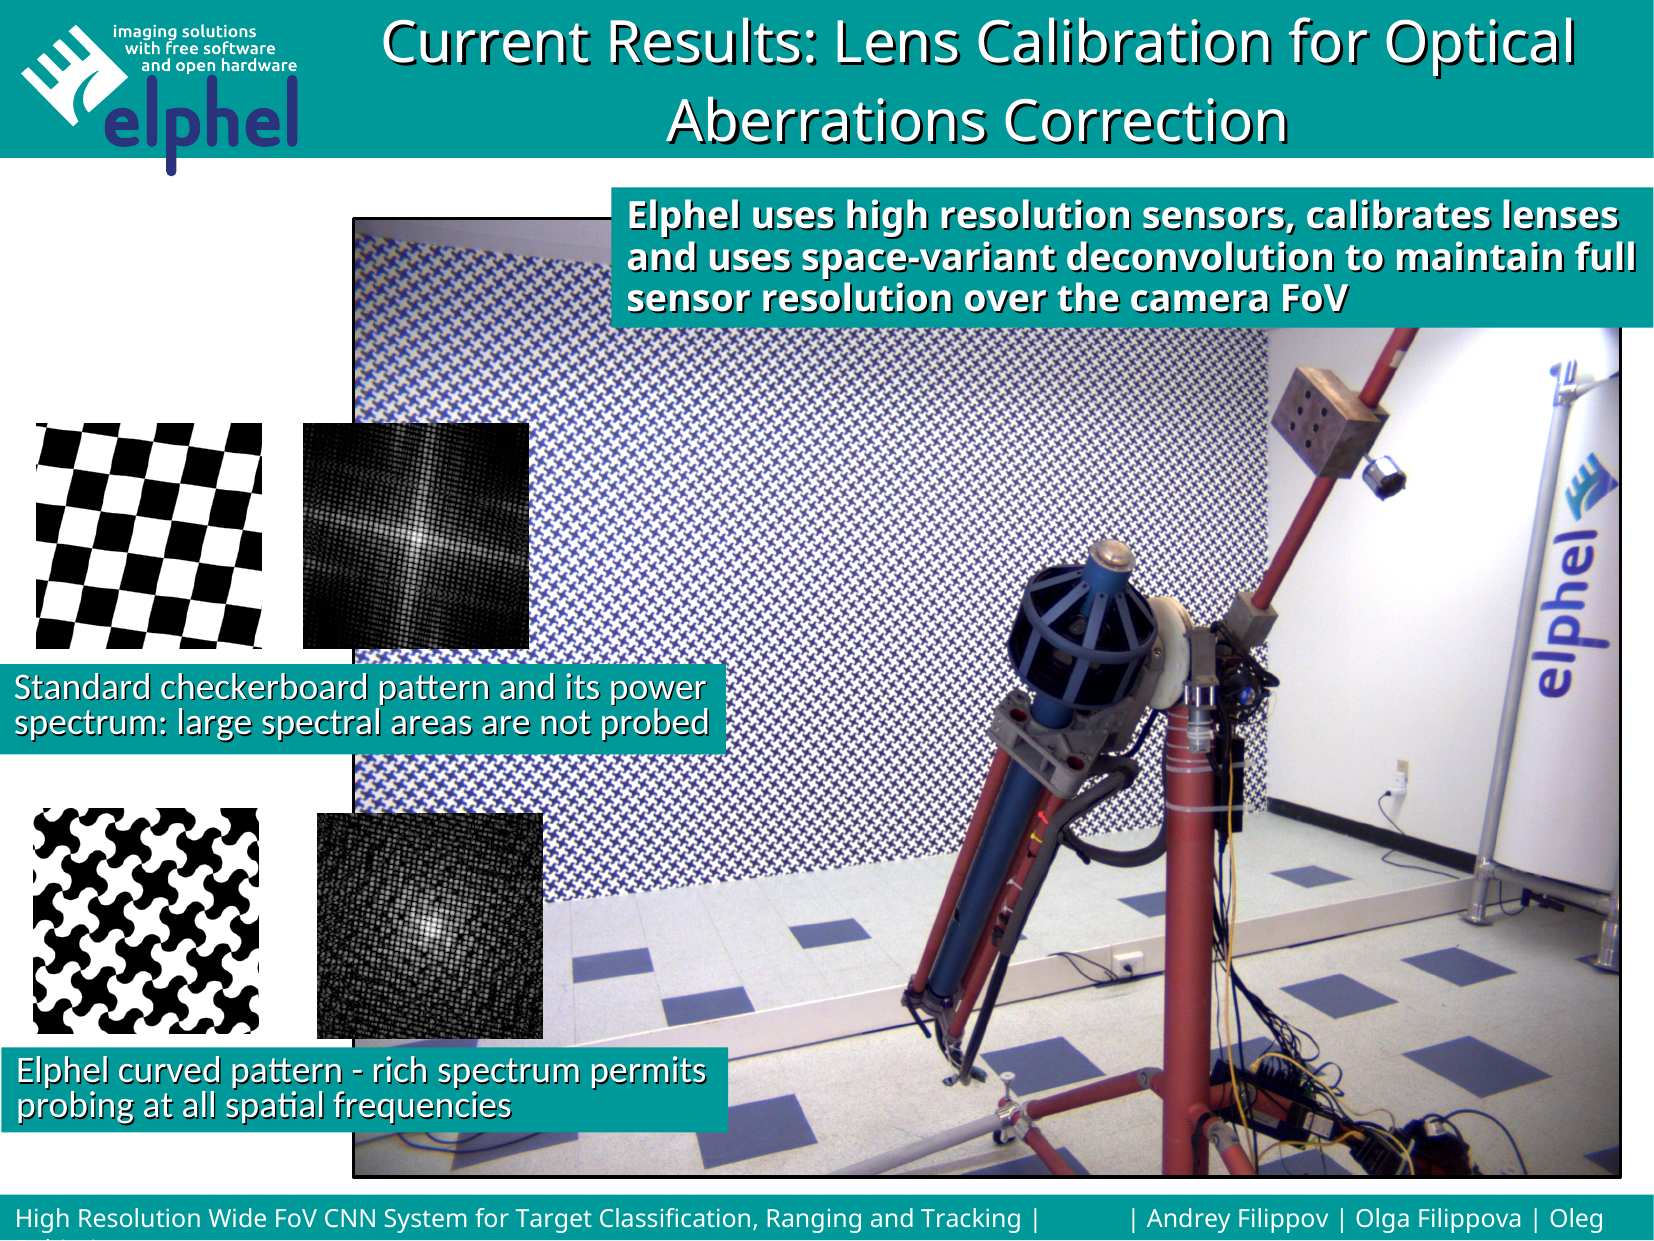

# Current Results: Lens Calibration for Optical Aberrations Correction
Elphel uses high resolution sensors, calibrates lenses and uses space-variant deconvolution to maintain full sensor resolution over the camera FoV
Standard checkerboard pattern and its power spectrum: large spectral areas are not probed
Elphel curved pattern - rich spectrum permits probing at all spatial frequencies
Advanced methods of camera calibration
for photogrammetry with modern multi-megapixel image sensors
lens selection and matching
optical aberration and distortion correction